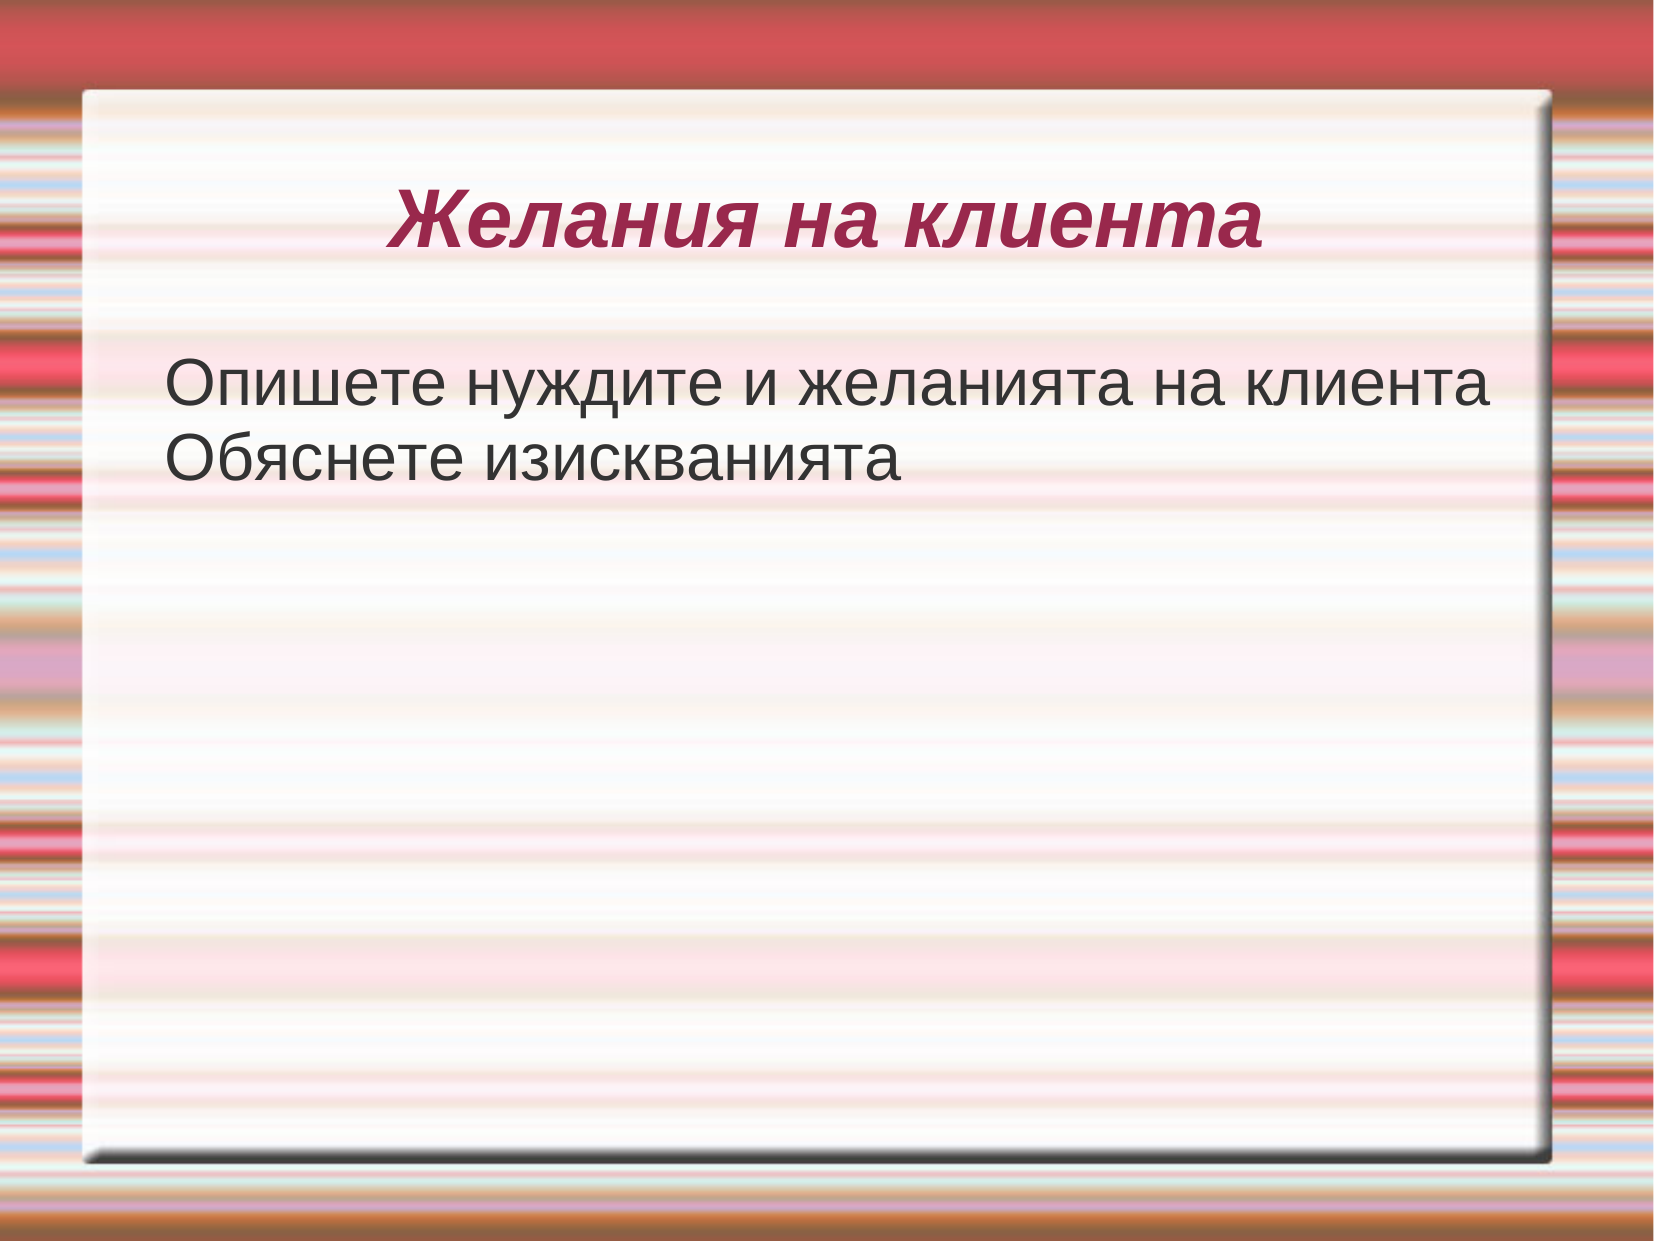

# Желания на клиента
Опишете нуждите и желанията на клиента
Обяснете изискванията